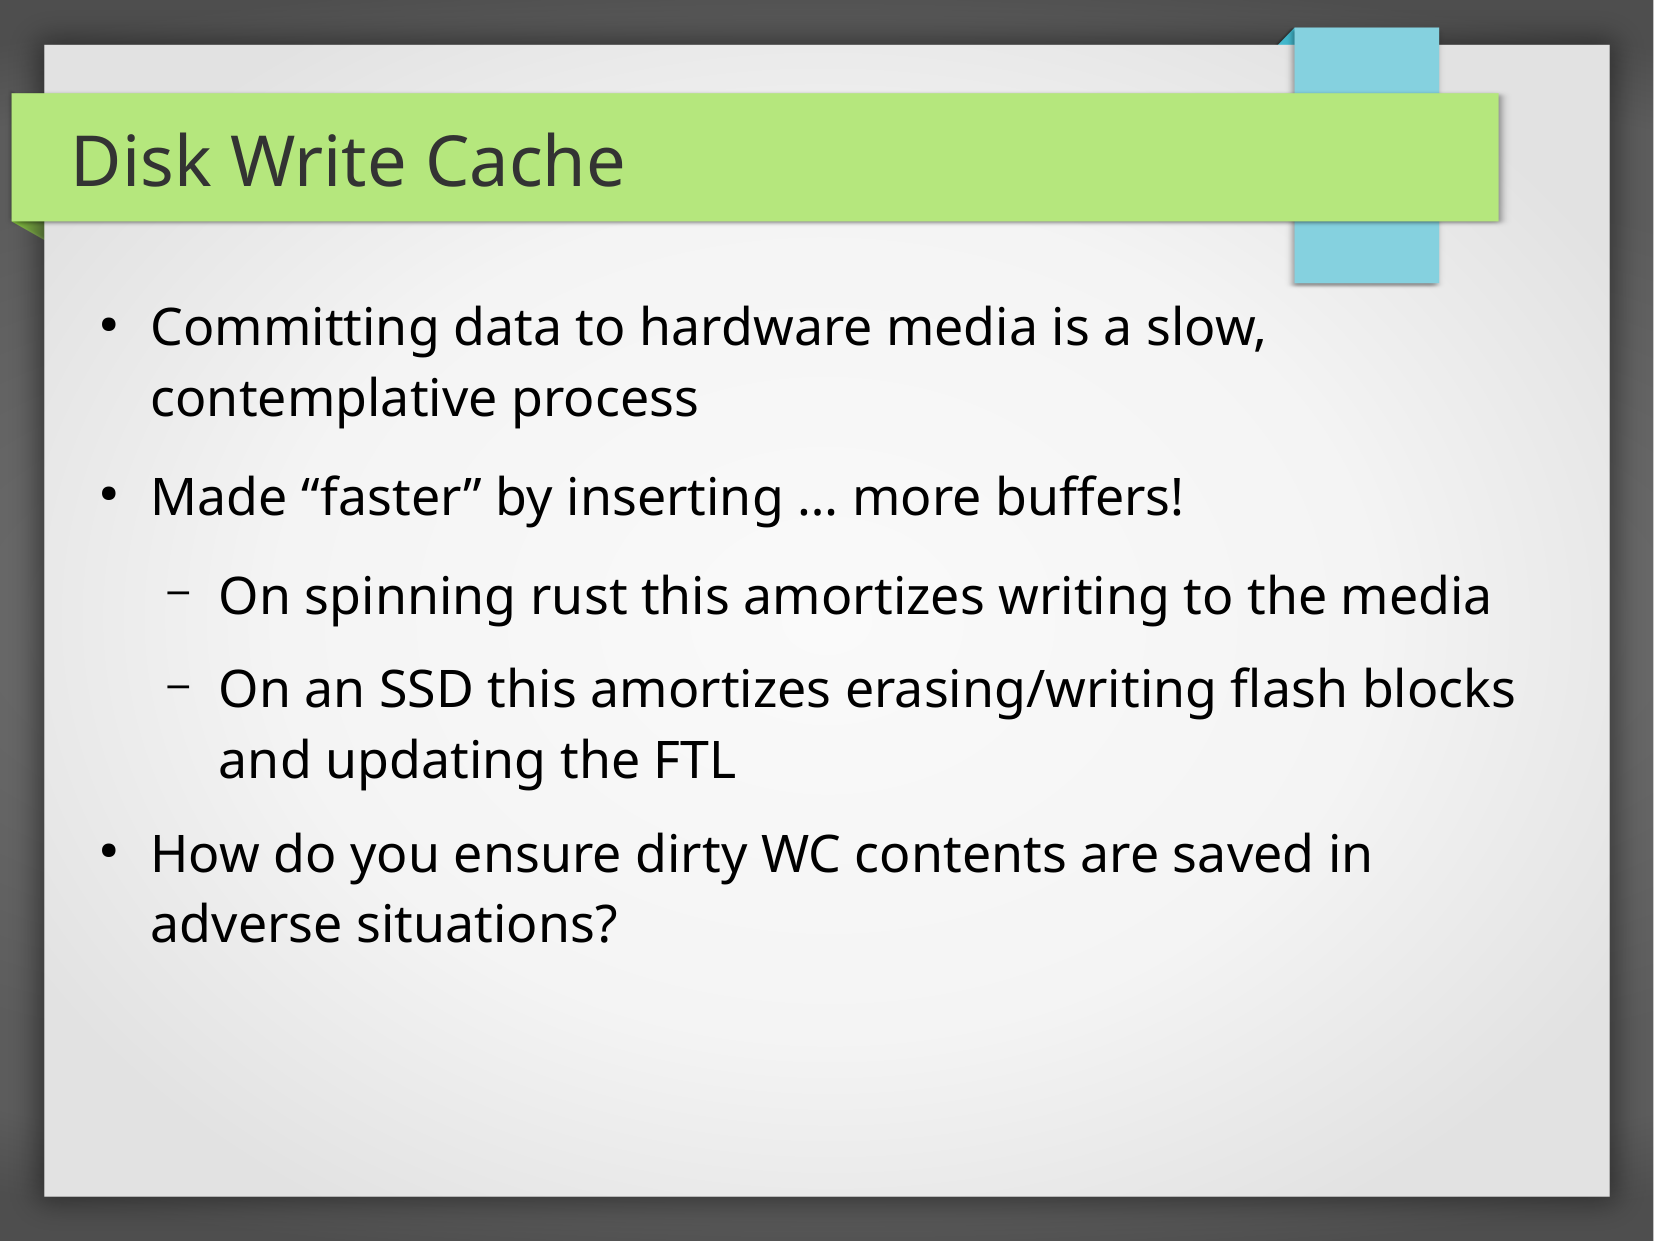

# Disk Write Cache
Committing data to hardware media is a slow, contemplative process
Made “faster” by inserting … more buffers!
On spinning rust this amortizes writing to the media
On an SSD this amortizes erasing/writing flash blocks and updating the FTL
How do you ensure dirty WC contents are saved in adverse situations?